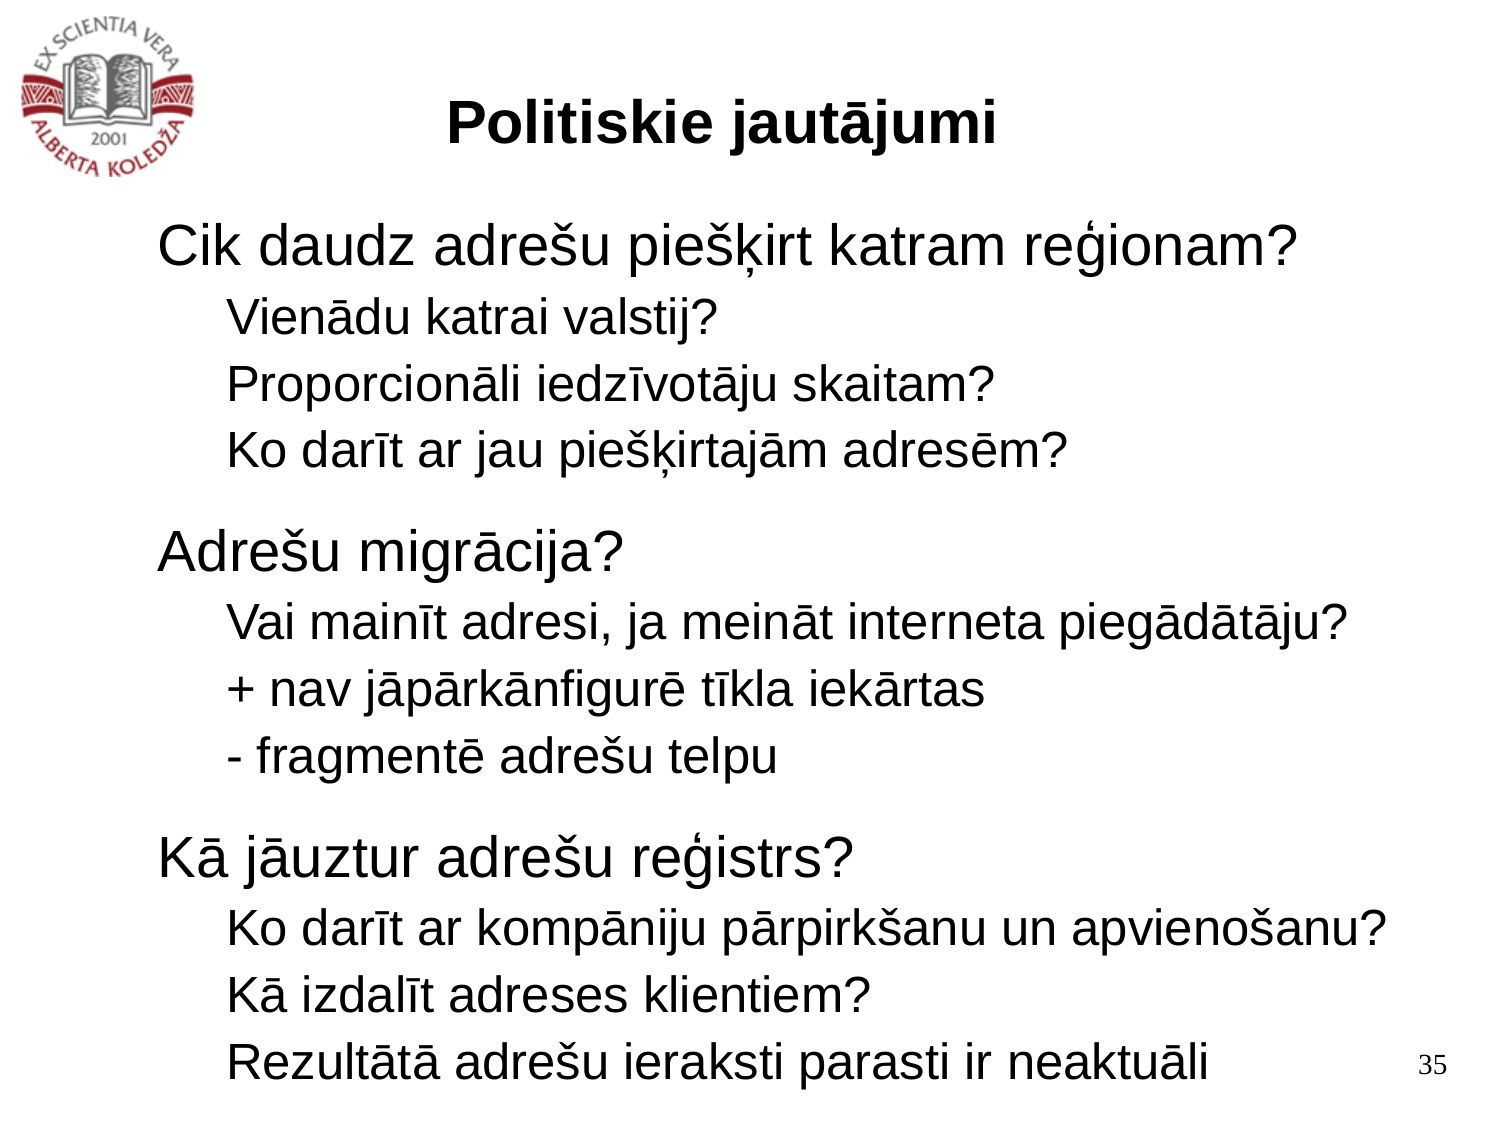

# Politiskie jautājumi
Cik daudz adrešu piešķirt katram reģionam?
Vienādu katrai valstij?
Proporcionāli iedzīvotāju skaitam?
Ko darīt ar jau piešķirtajām adresēm?
Adrešu migrācija?
Vai mainīt adresi, ja meināt interneta piegādātāju?
+ nav jāpārkānfigurē tīkla iekārtas
- fragmentē adrešu telpu
Kā jāuztur adrešu reģistrs?
Ko darīt ar kompāniju pārpirkšanu un apvienošanu?
Kā izdalīt adreses klientiem?
Rezultātā adrešu ieraksti parasti ir neaktuāli